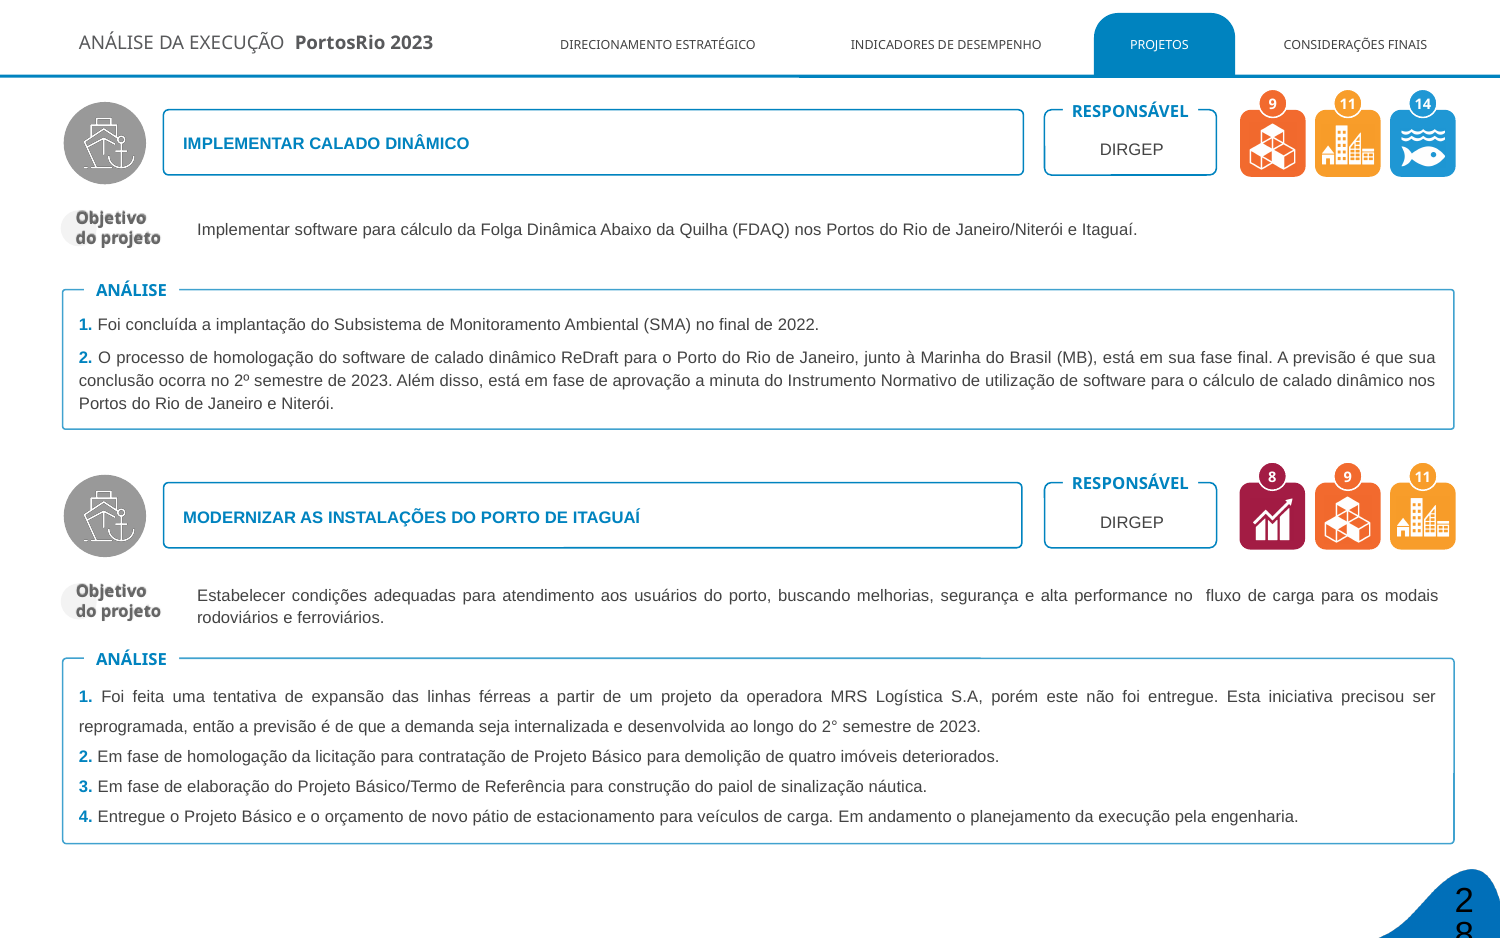

ANÁLISE DA EXECUÇÃO PortosRio 2023
DIRECIONAMENTO ESTRATÉGICO
INDICADORES DE DESEMPENHO
PROJETOS
CONSIDERAÇÕES FINAIS
9
11
14
RESPONSÁVEL
DIRGEP
IMPLEMENTAR CALADO DINÂMICO
Objetivo
do projeto
Implementar software para cálculo da Folga Dinâmica Abaixo da Quilha (FDAQ) nos Portos do Rio de Janeiro/Niterói e Itaguaí.
ANÁLISE
1. Foi concluída a implantação do Subsistema de Monitoramento Ambiental (SMA) no final de 2022.
2. O processo de homologação do software de calado dinâmico ReDraft para o Porto do Rio de Janeiro, junto à Marinha do Brasil (MB), está em sua fase final. A previsão é que sua conclusão ocorra no 2º semestre de 2023. Além disso, está em fase de aprovação a minuta do Instrumento Normativo de utilização de software para o cálculo de calado dinâmico nos Portos do Rio de Janeiro e Niterói.
8
9
11
RESPONSÁVEL
DIRGEP
MODERNIZAR AS INSTALAÇÕES DO PORTO DE ITAGUAÍ
Objetivo
do projeto
Estabelecer condições adequadas para atendimento aos usuários do porto, buscando melhorias, segurança e alta performance no fluxo de carga para os modais rodoviários e ferroviários.
ANÁLISE
1. Foi feita uma tentativa de expansão das linhas férreas a partir de um projeto da operadora MRS Logística S.A, porém este não foi entregue. Esta iniciativa precisou ser reprogramada, então a previsão é de que a demanda seja internalizada e desenvolvida ao longo do 2° semestre de 2023.
2. Em fase de homologação da licitação para contratação de Projeto Básico para demolição de quatro imóveis deteriorados.
3. Em fase de elaboração do Projeto Básico/Termo de Referência para construção do paiol de sinalização náutica.
4. Entregue o Projeto Básico e o orçamento de novo pátio de estacionamento para veículos de carga. Em andamento o planejamento da execução pela engenharia.